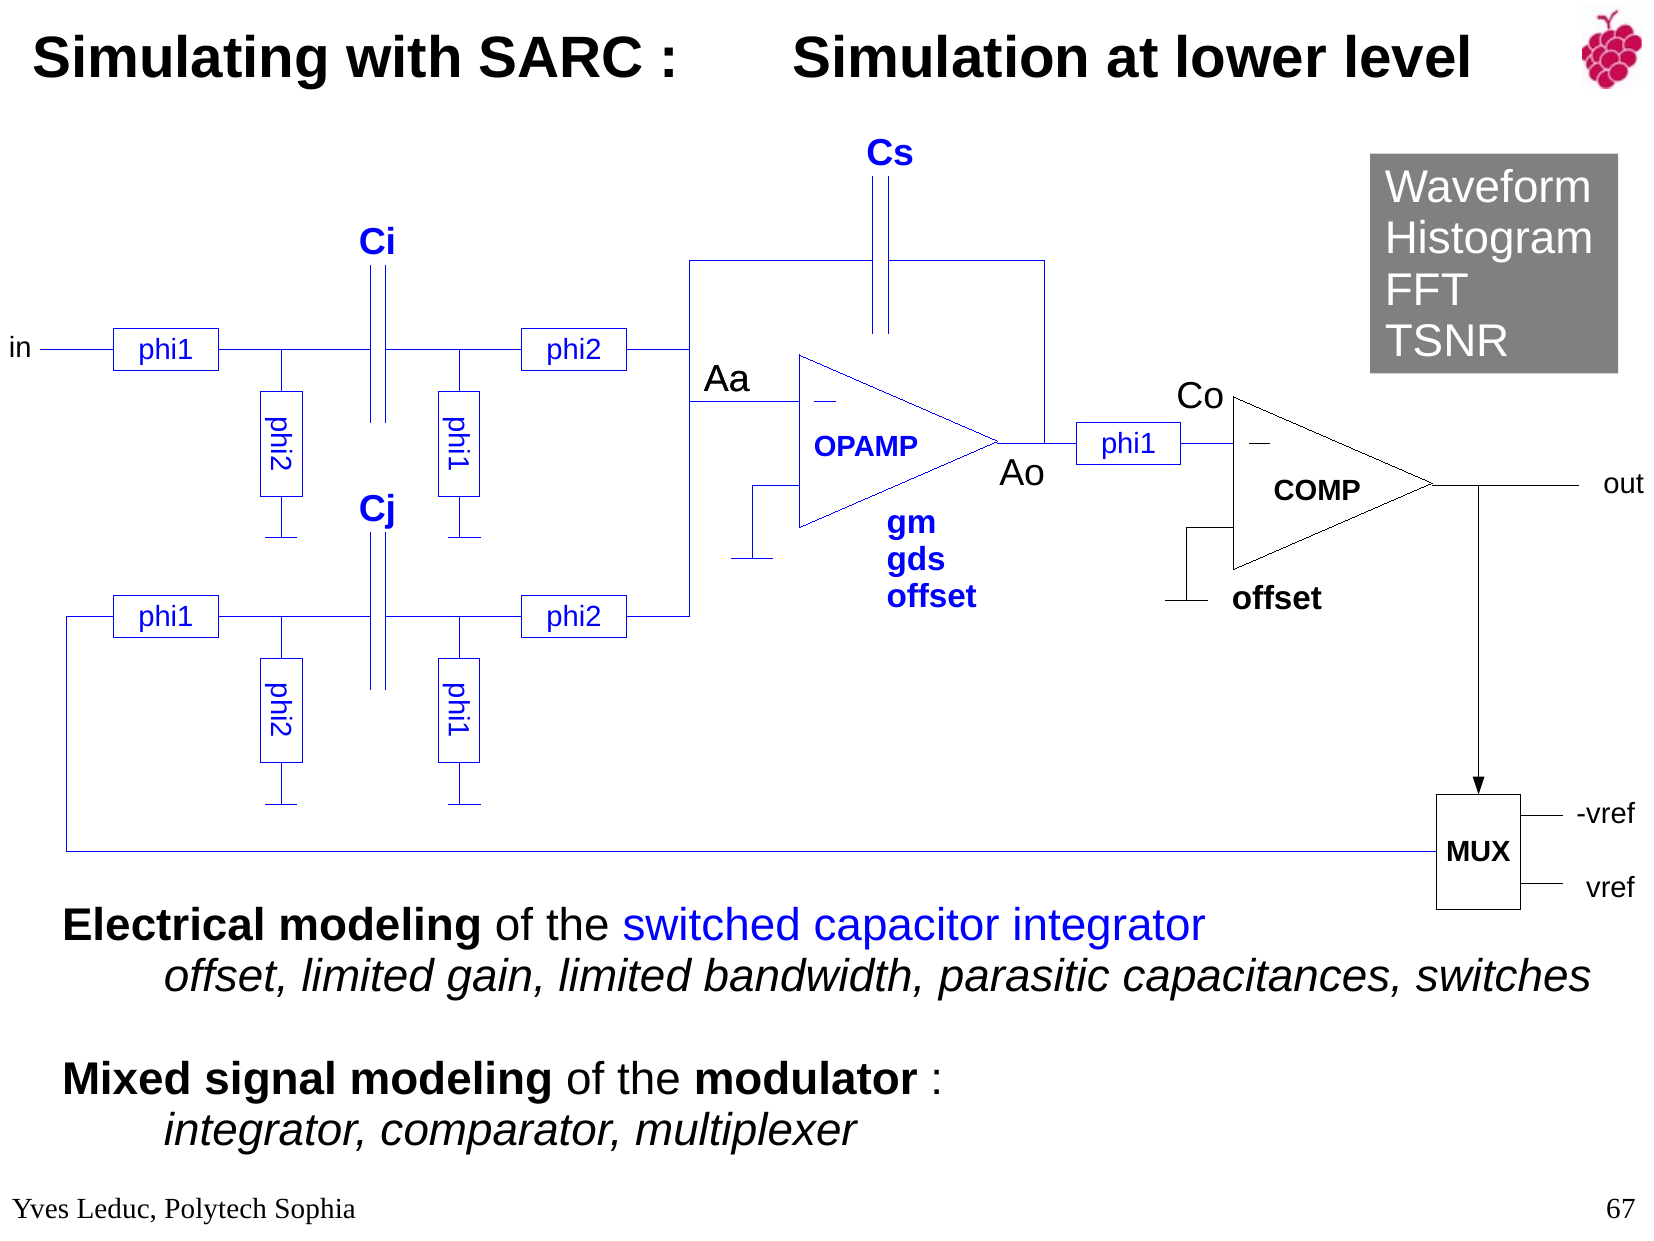

Simulating with SARC : Simulation at lower level
Cs
Ci
in
phi1
phi2
phi2
phi1
OPAMP
phi1
out
COMP
Cj
gm
gds
offset
offset
phi1
phi2
phi2
phi1
-vref
MUX
 vref
Waveform
Histogram
FFT
TSNR
Aa
Aa
Co
Ao
Electrical modeling of the switched capacitor integrator
 offset, limited gain, limited bandwidth, parasitic capacitances, switches
Mixed signal modeling of the modulator :
 integrator, comparator, multiplexer
Yves Leduc, Polytech Sophia
67